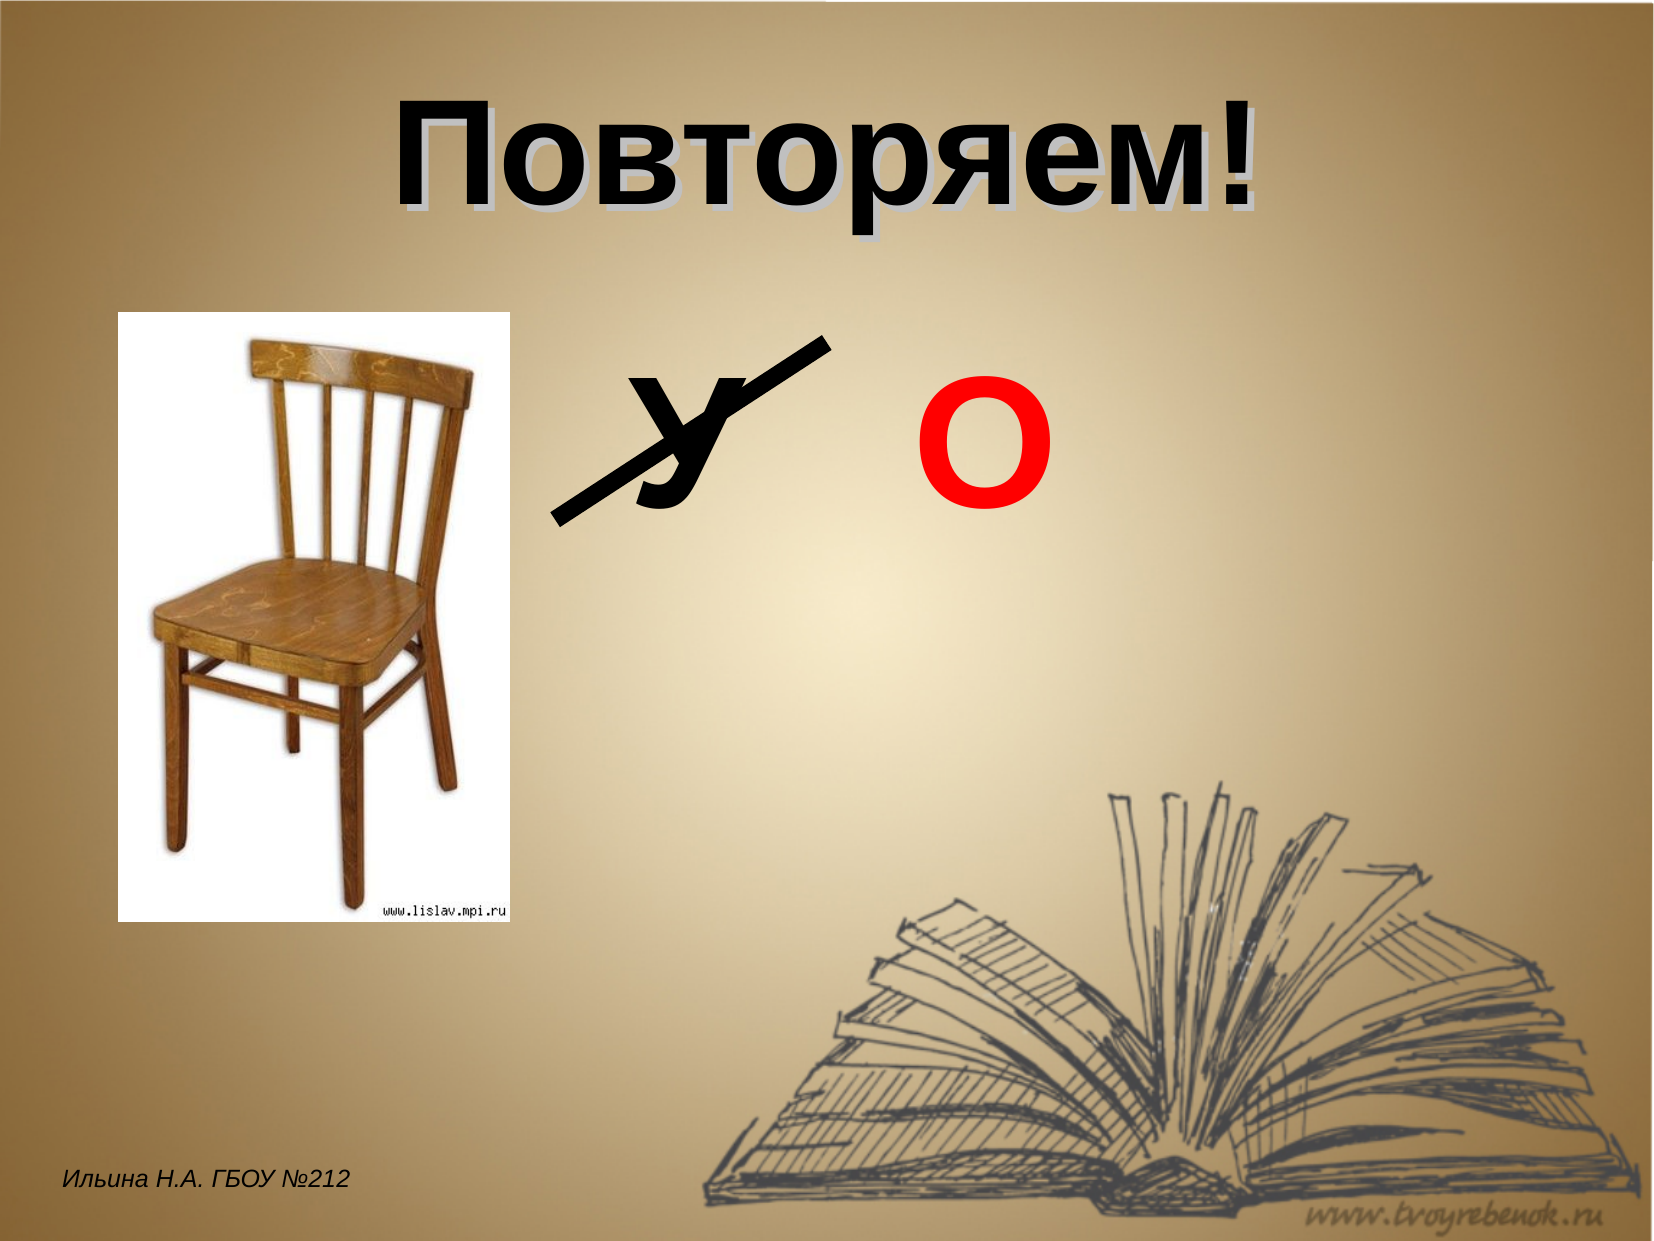

# Повторяем!
У
О
Ильина Н.А. ГБОУ №212